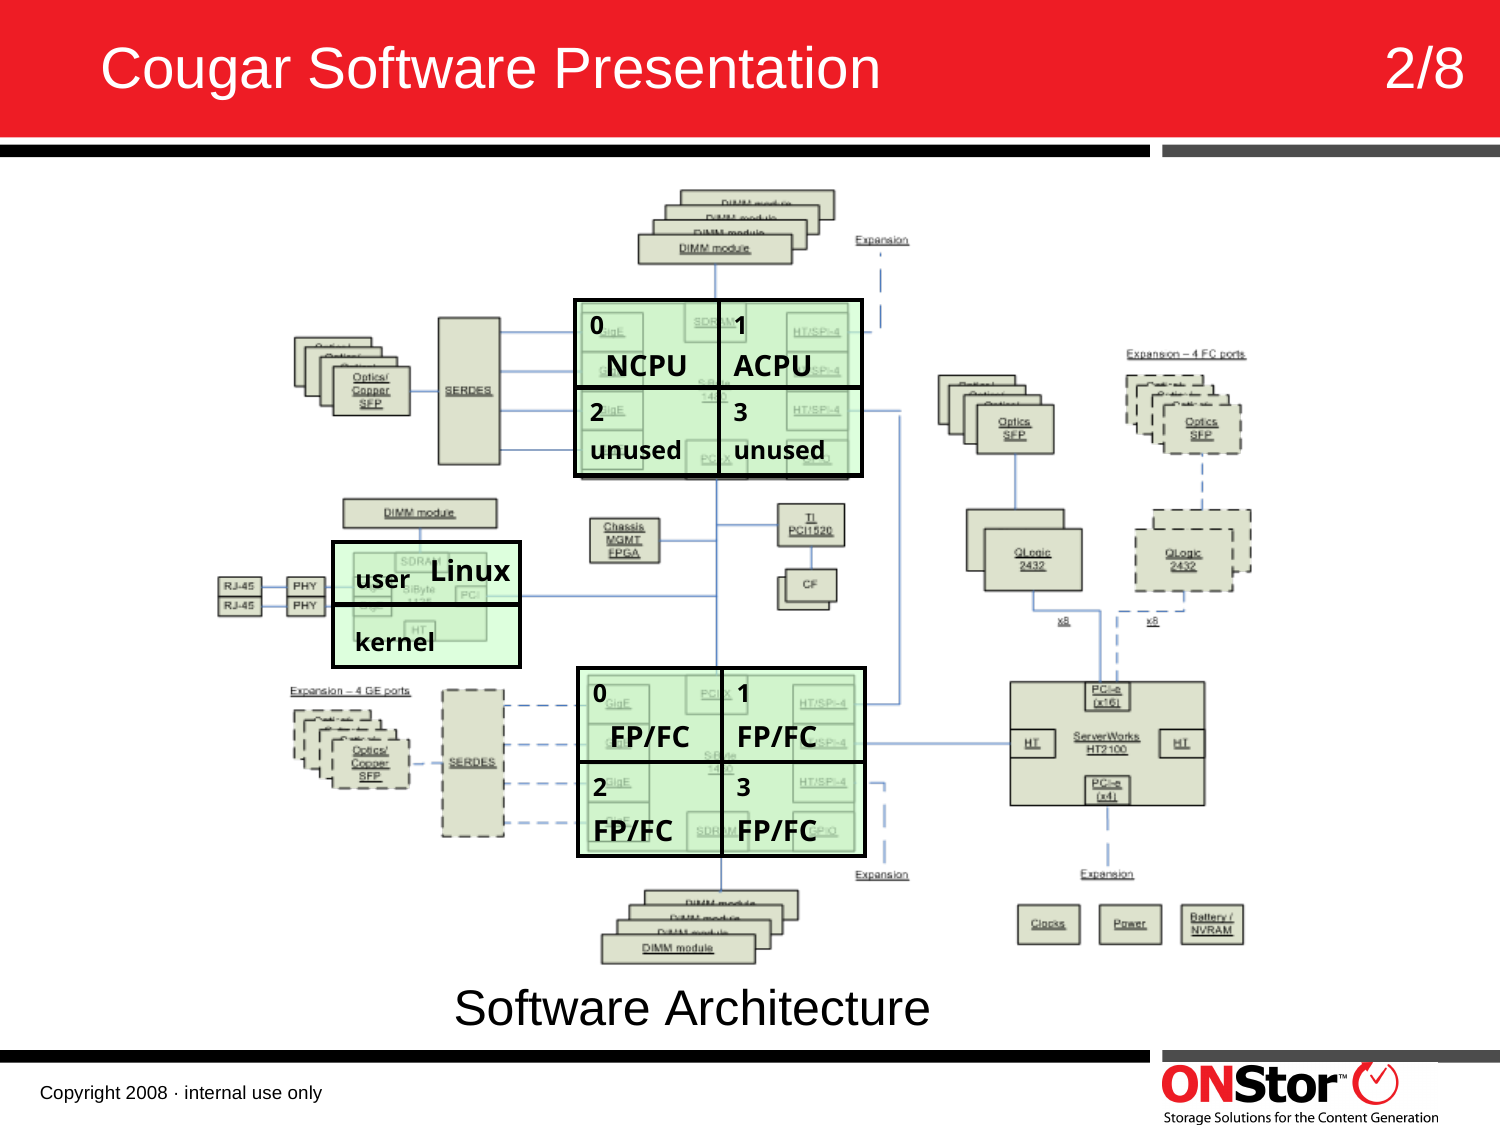

# Cougar Software Presentation 2/8
0
1
NCPU
ACPU
2
3
unused
unused
Linux
user
kernel
0
1
FP/FC
FP/FC
2
3
FP/FC
FP/FC
Software Architecture